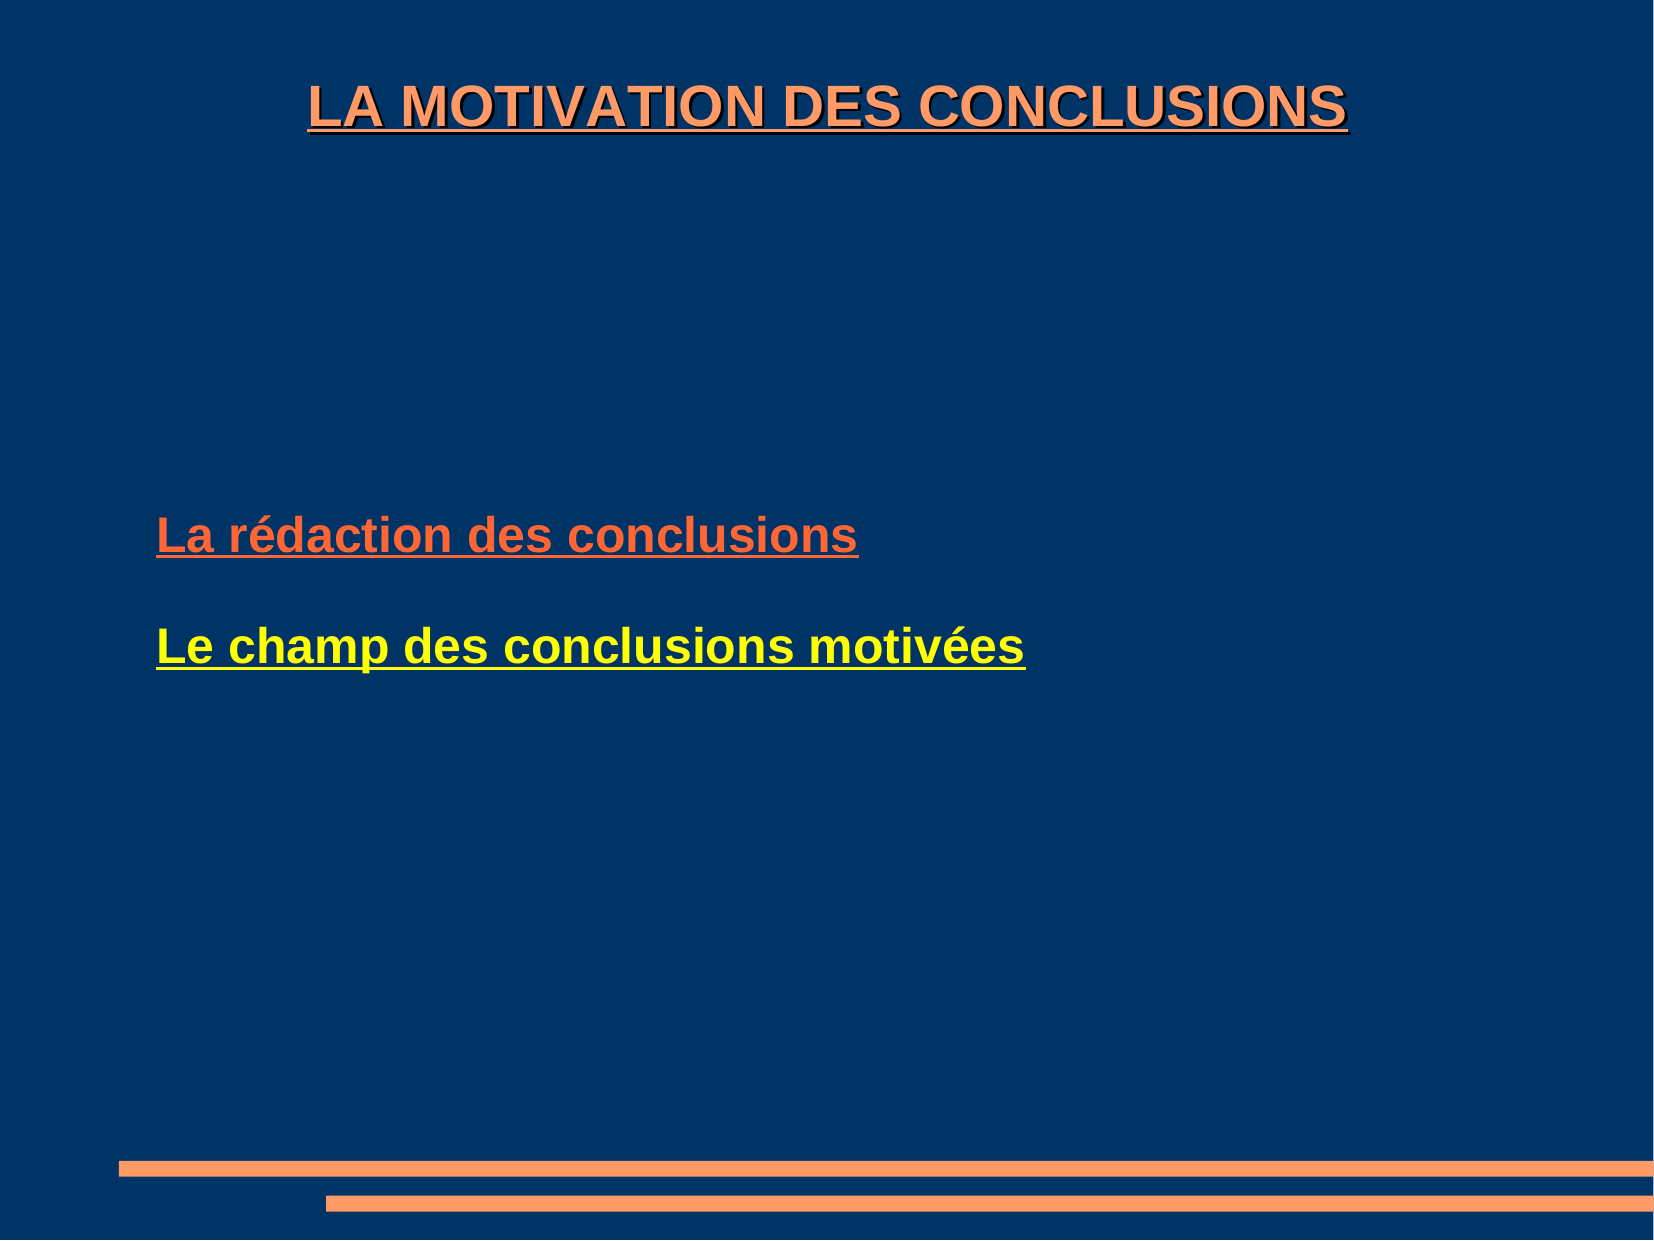

# LA MOTIVATION DES CONCLUSIONS
La rédaction des conclusions
Le champ des conclusions motivées